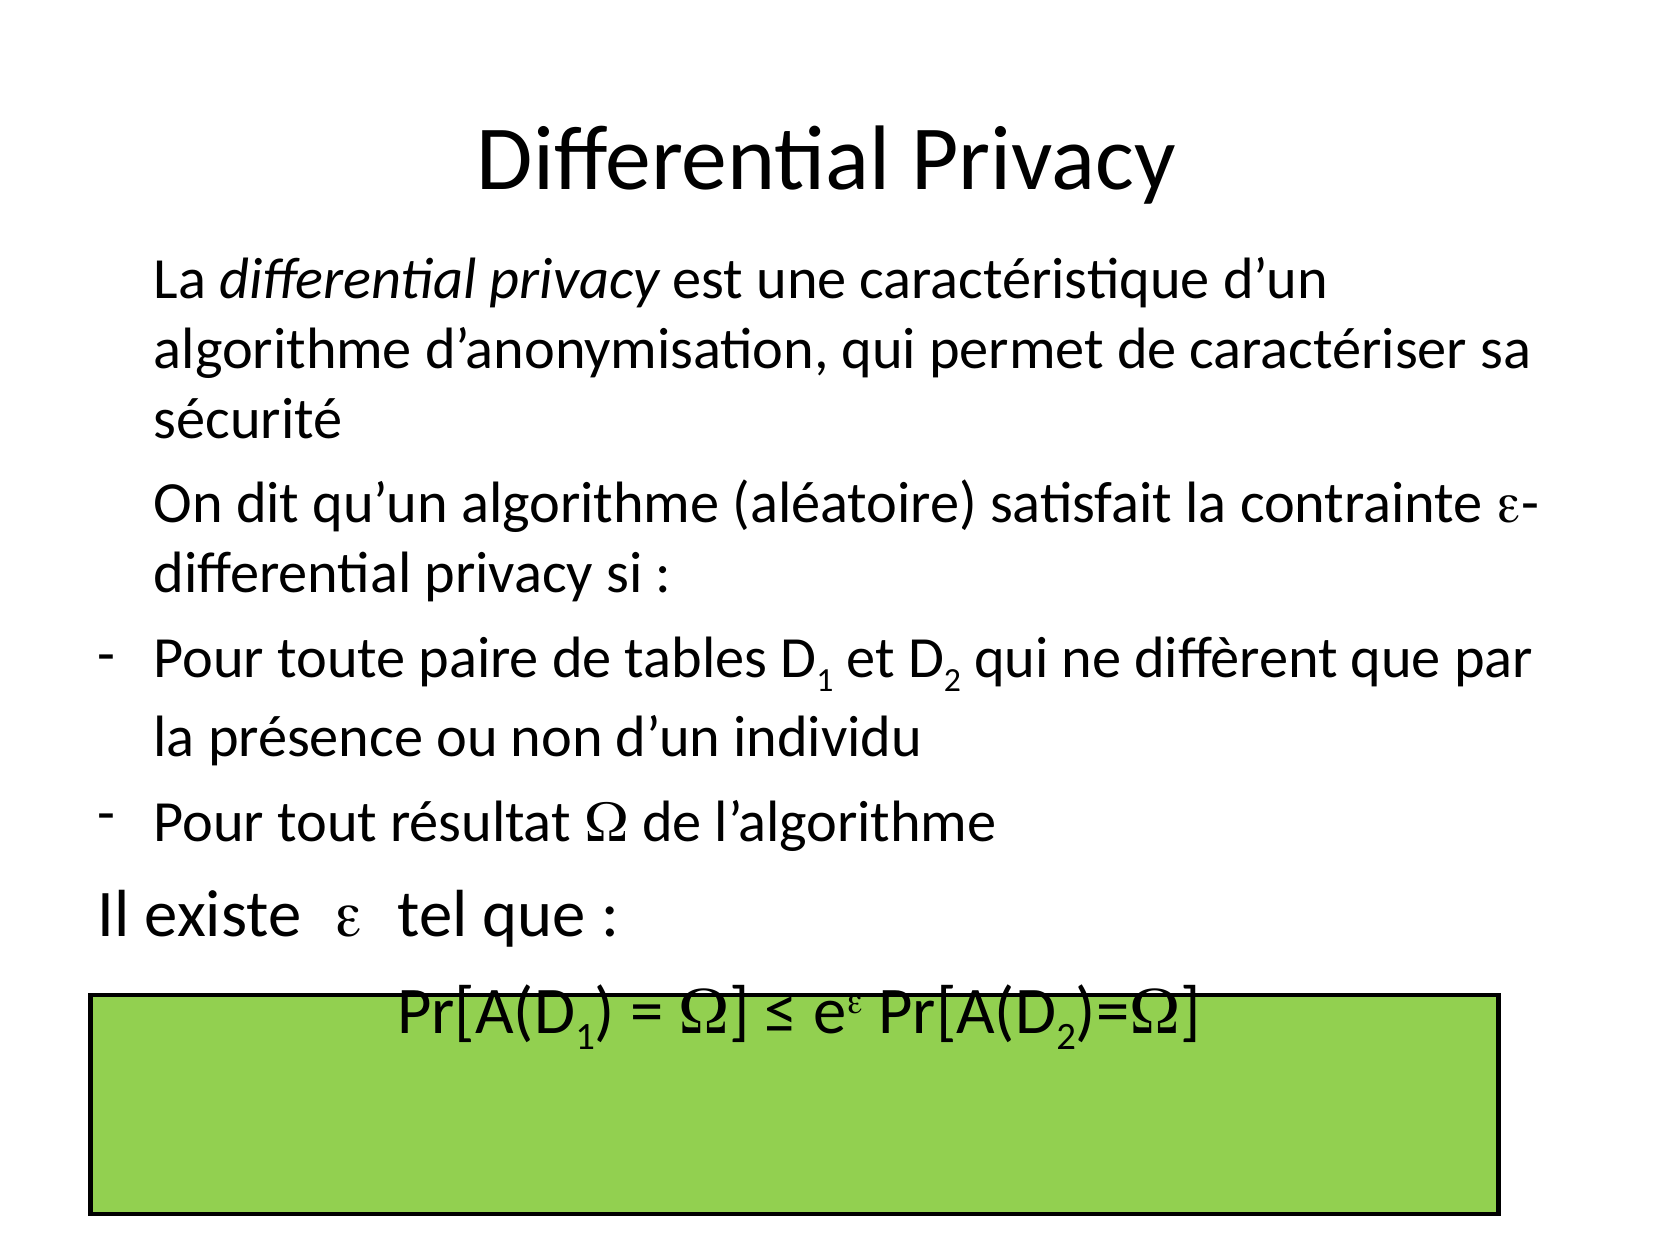

Differential Privacy
	La differential privacy est une caractéristique d’un algorithme d’anonymisation, qui permet de caractériser sa sécurité
	On dit qu’un algorithme (aléatoire) satisfait la contrainte -differential privacy si :
Pour toute paire de tables D1 et D2 qui ne diffèrent que par la présence ou non d’un individu
Pour tout résultat  de l’algorithme
Il existetel que :
			Pr[A(D1) = ] ≤ e Pr[A(D2)=]